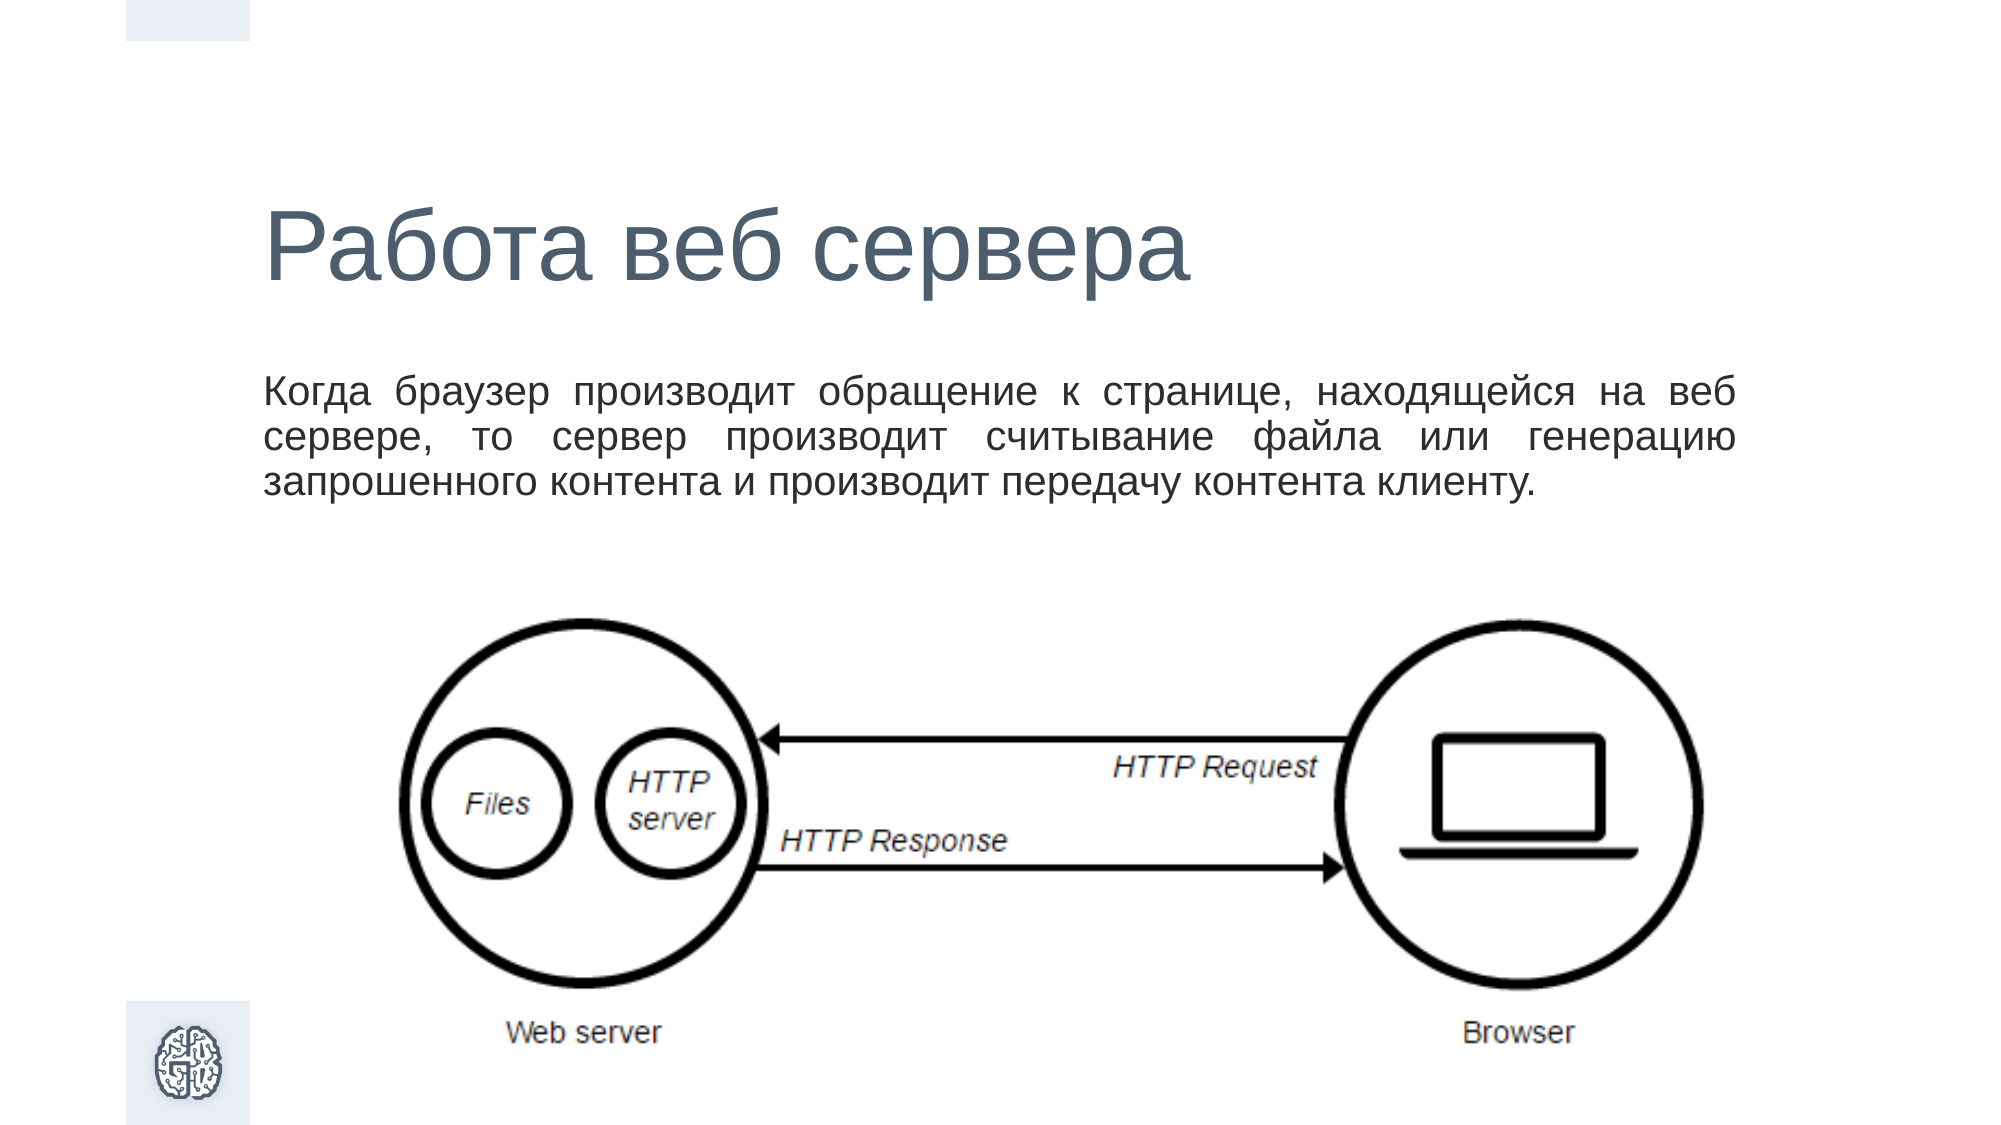

# Работа веб сервера
Когда браузер производит обращение к странице, находящейся на веб сервере, то сервер производит считывание файла или генерацию запрошенного контента и производит передачу контента клиенту.